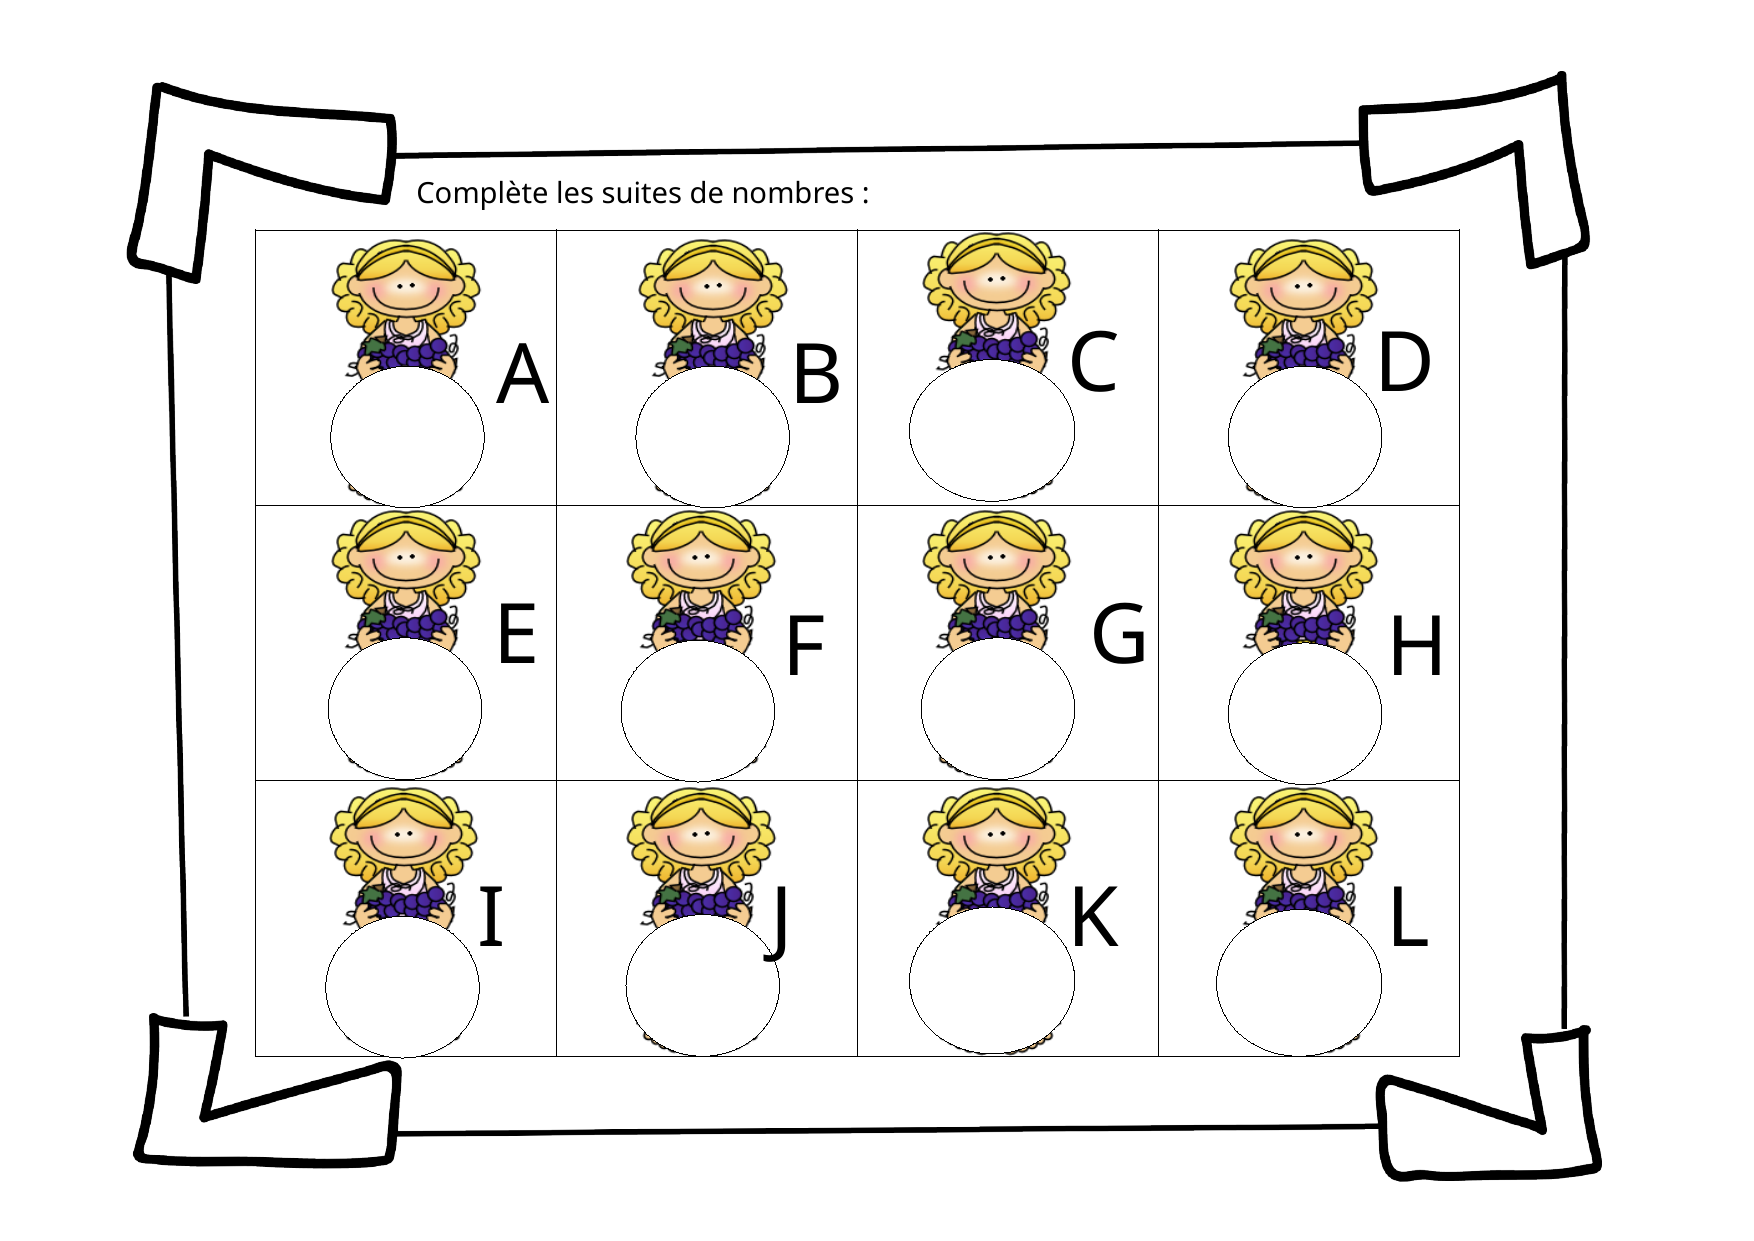

Complète les suites de nombres :
| | | | |
| --- | --- | --- | --- |
| | | | |
| | | | |
C
D
A
B
E
G
F
H
I
J
K
L